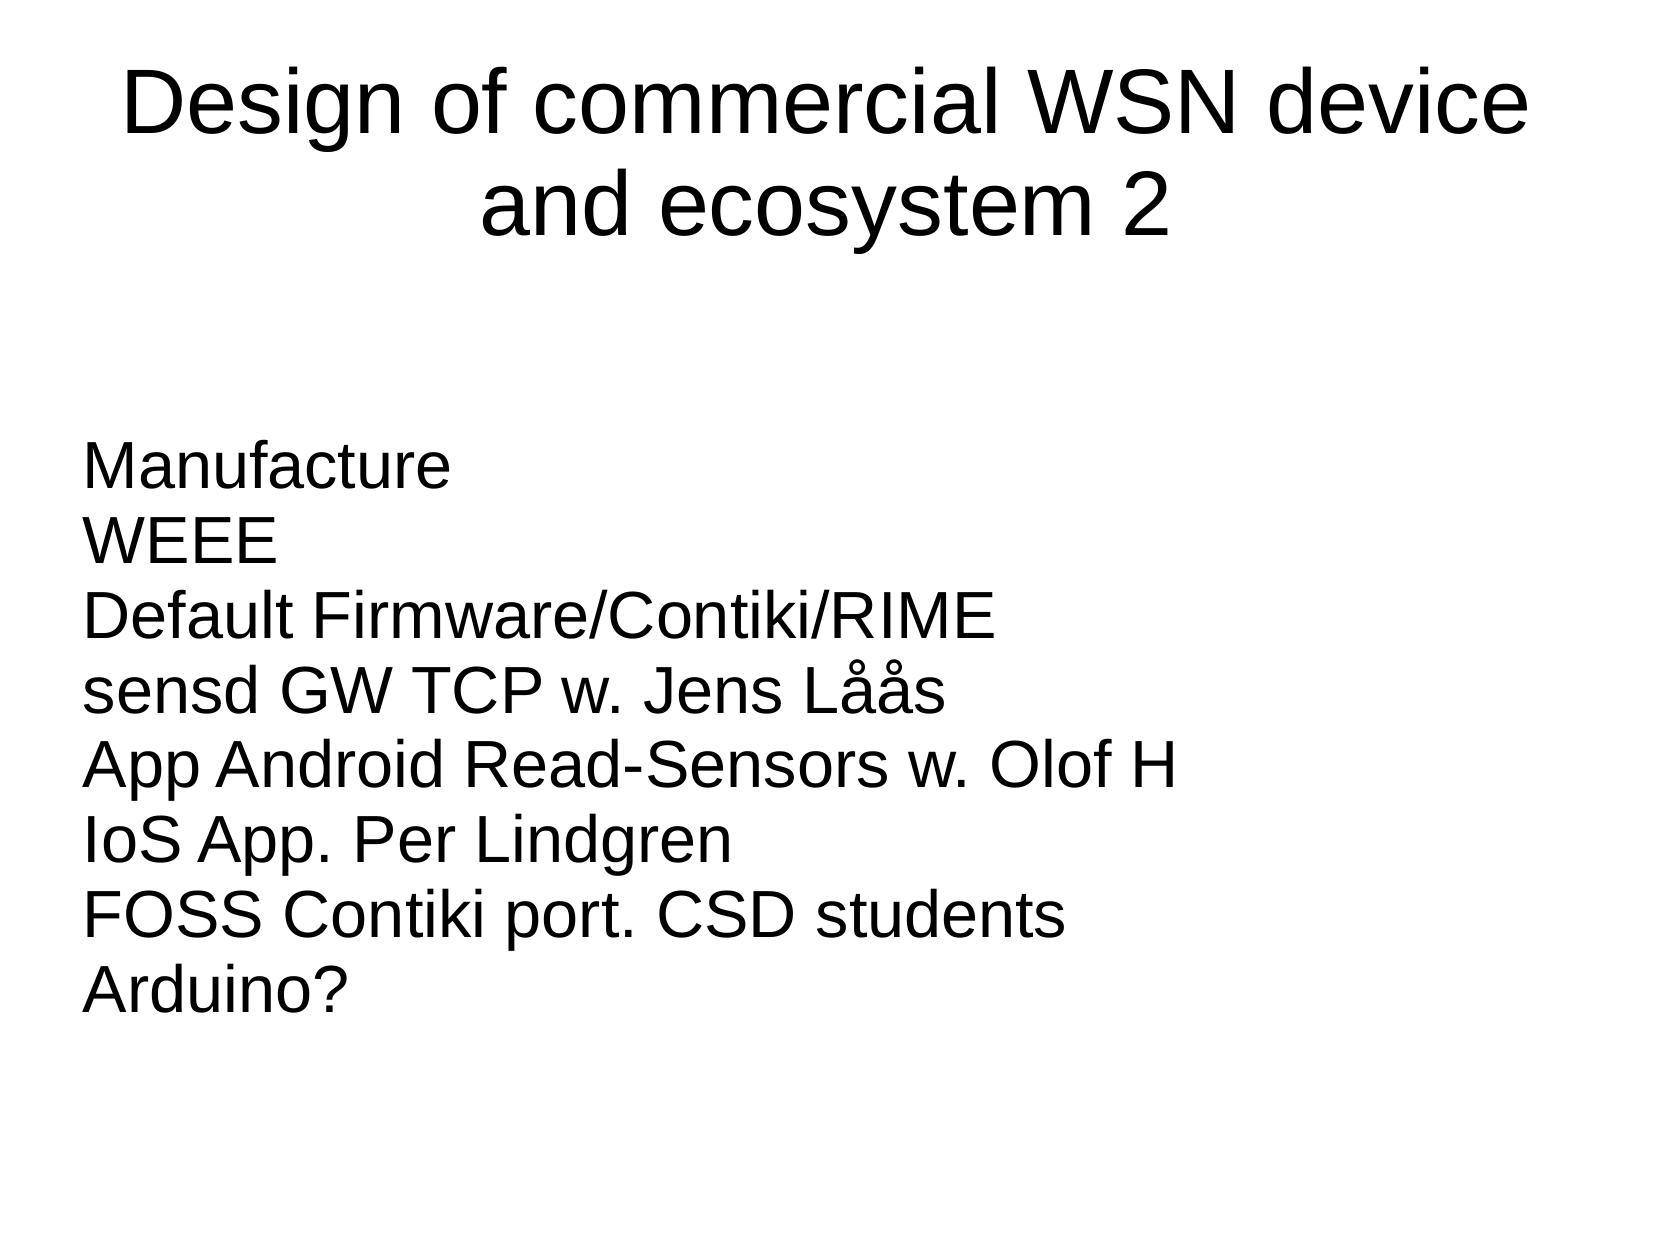

# Design of commercial WSN device and ecosystem 2
Manufacture
WEEE
Default Firmware/Contiki/RIME
sensd GW TCP w. Jens Låås
App Android Read-Sensors w. Olof H
IoS App. Per Lindgren
FOSS Contiki port. CSD students
Arduino?